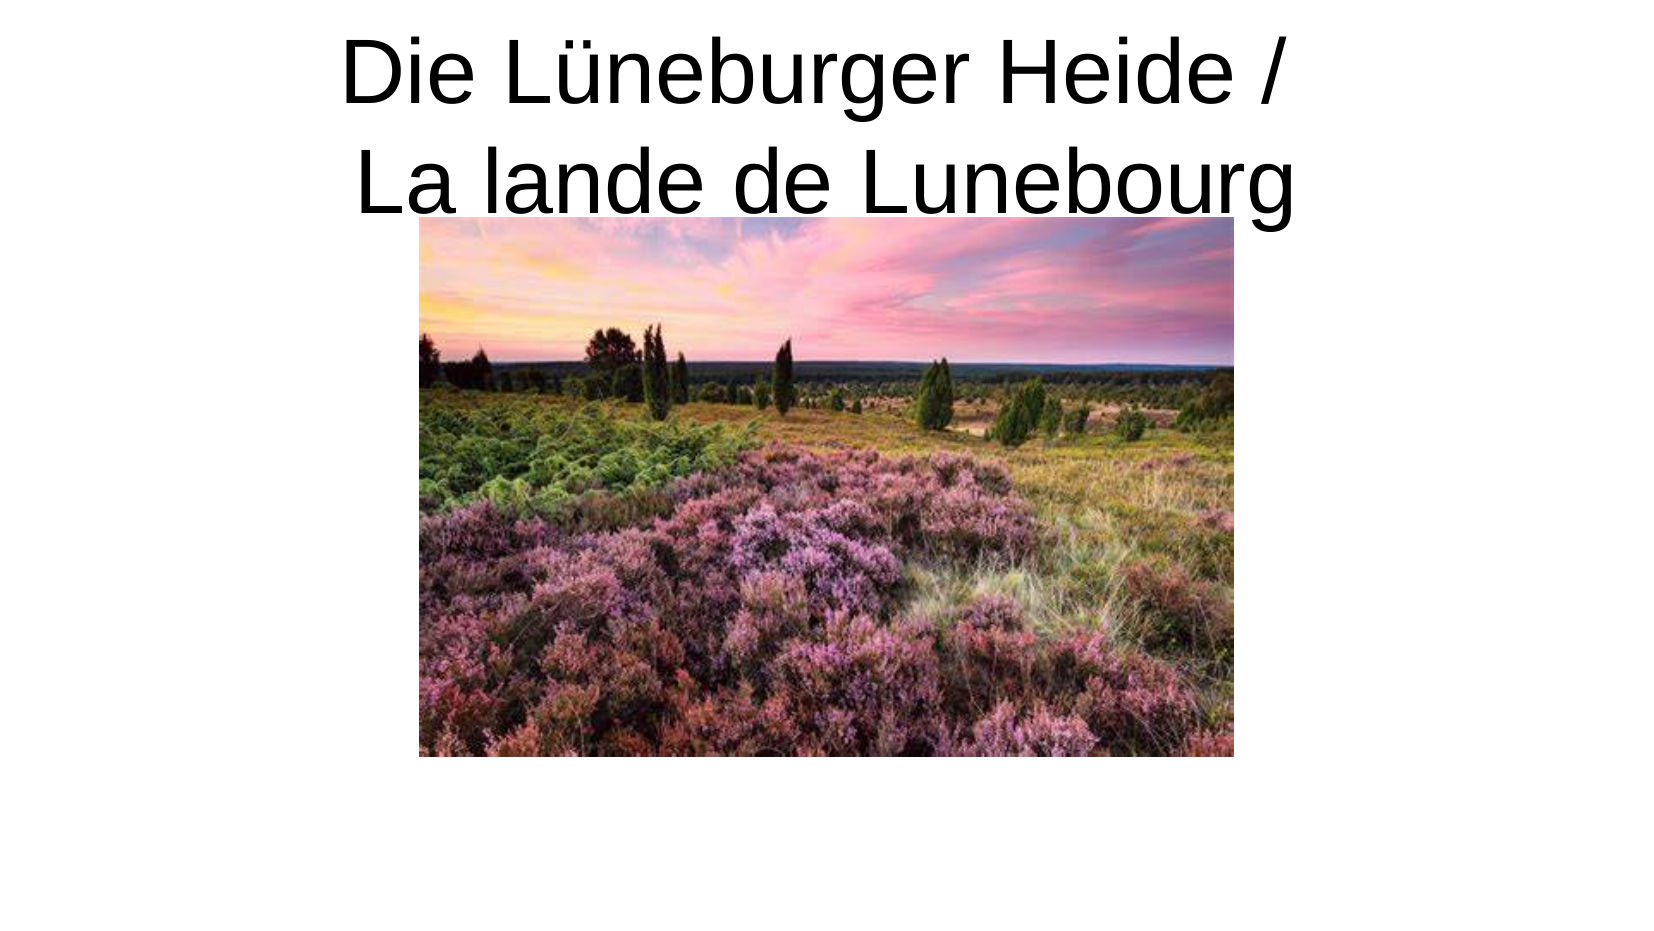

# Die Lüneburger Heide / La lande de Lunebourg